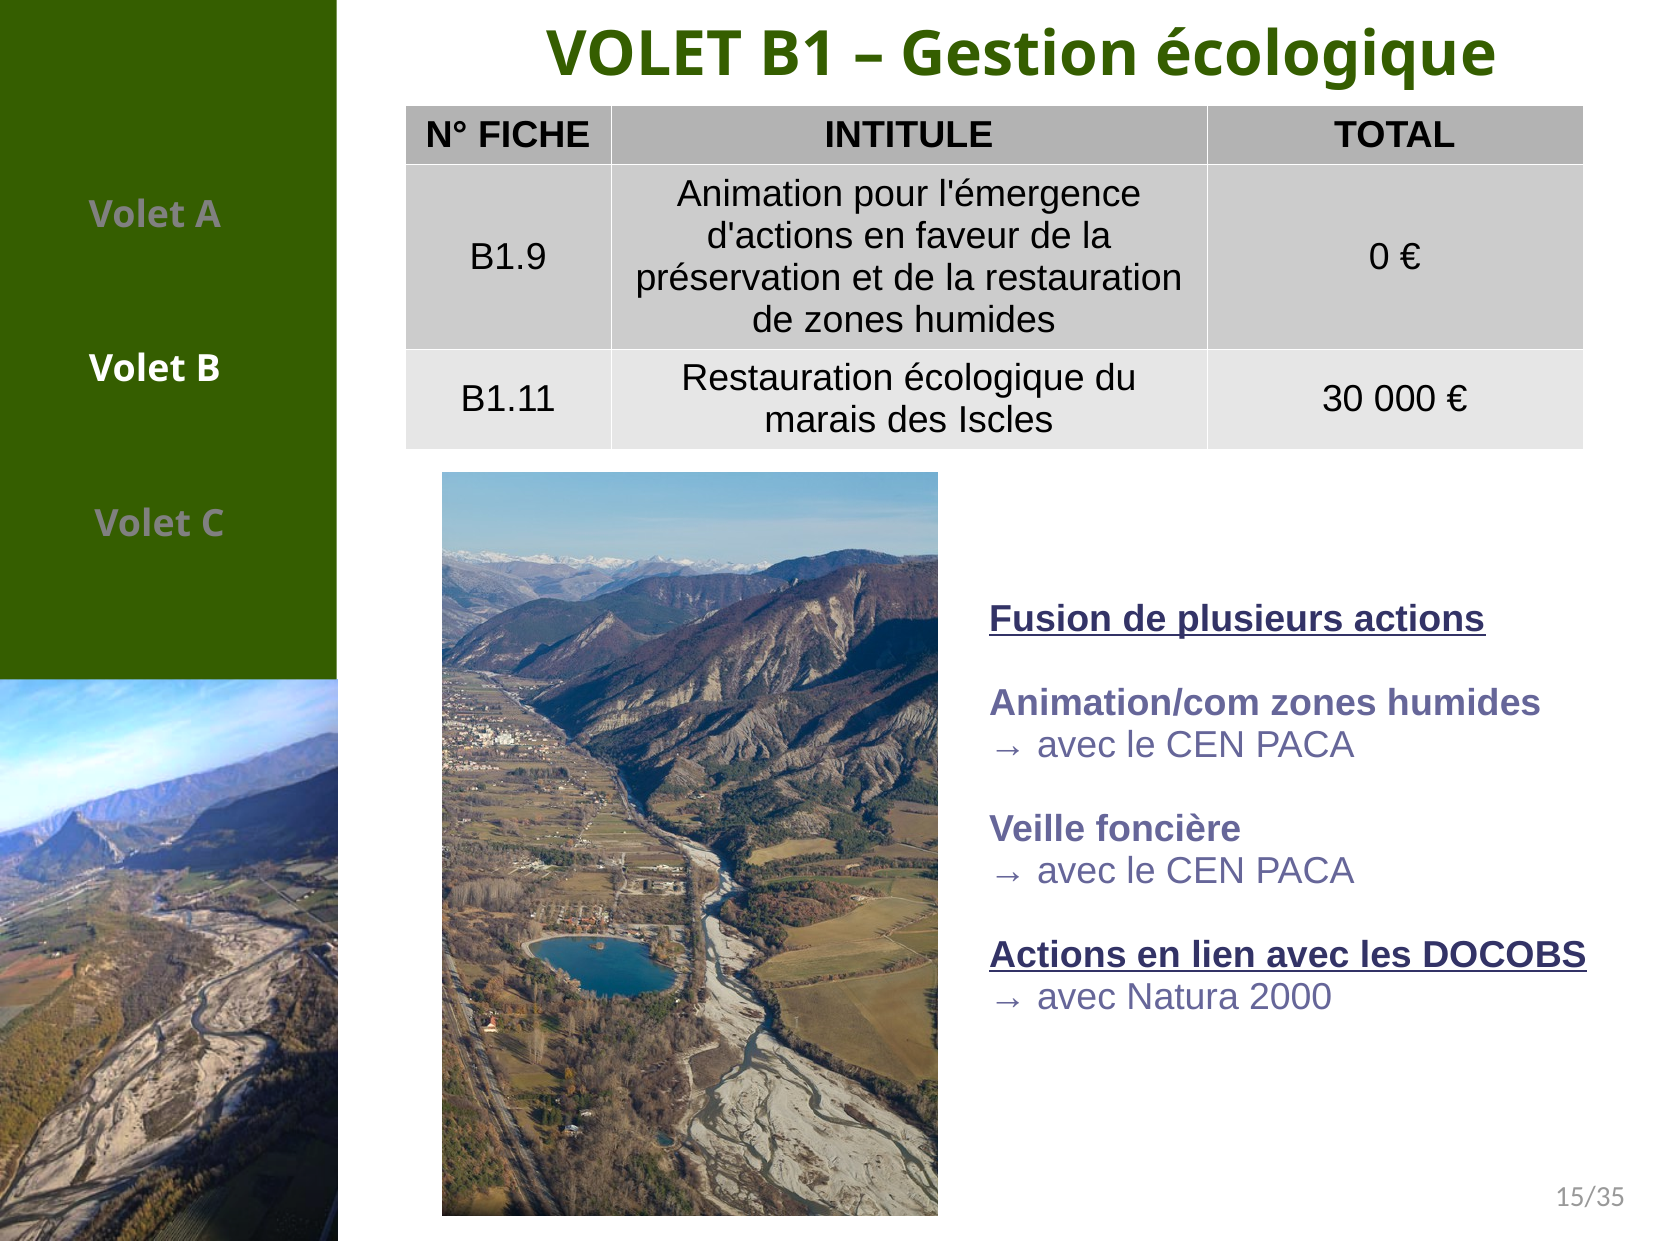

VOLET B1 – Gestion écologique
| N° FICHE | INTITULE | TOTAL |
| --- | --- | --- |
| B1.9 | Animation pour l'émergence d'actions en faveur de la préservation et de la restauration de zones humides | 0 € |
| B1.11 | Restauration écologique du marais des Iscles | 30 000 € |
Volet A
Volet B
 Volet C
Fusion de plusieurs actions
Animation/com zones humides
→ avec le CEN PACA
Veille foncière
→ avec le CEN PACA
Actions en lien avec les DOCOBS
→ avec Natura 2000
15